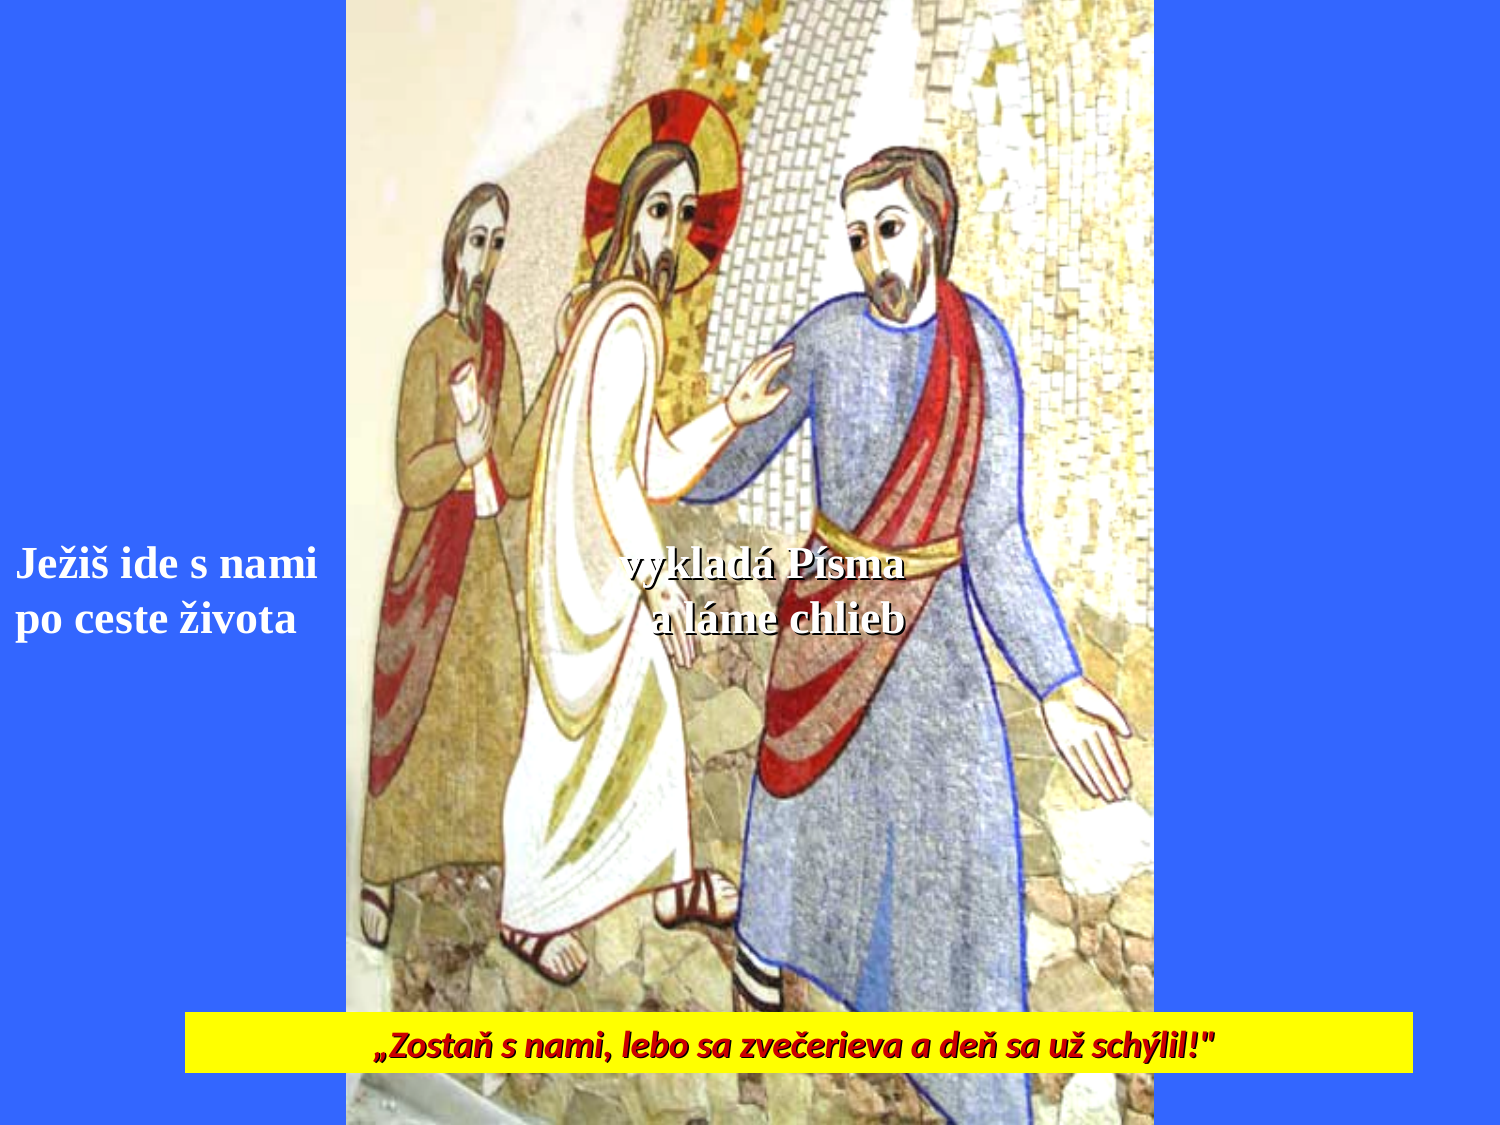

#
Ježiš ide s nami
po ceste života
vykladá Písma
a láme chlieb
„Zostaň s nami, lebo sa zvečerieva a deň sa už schýlil!"